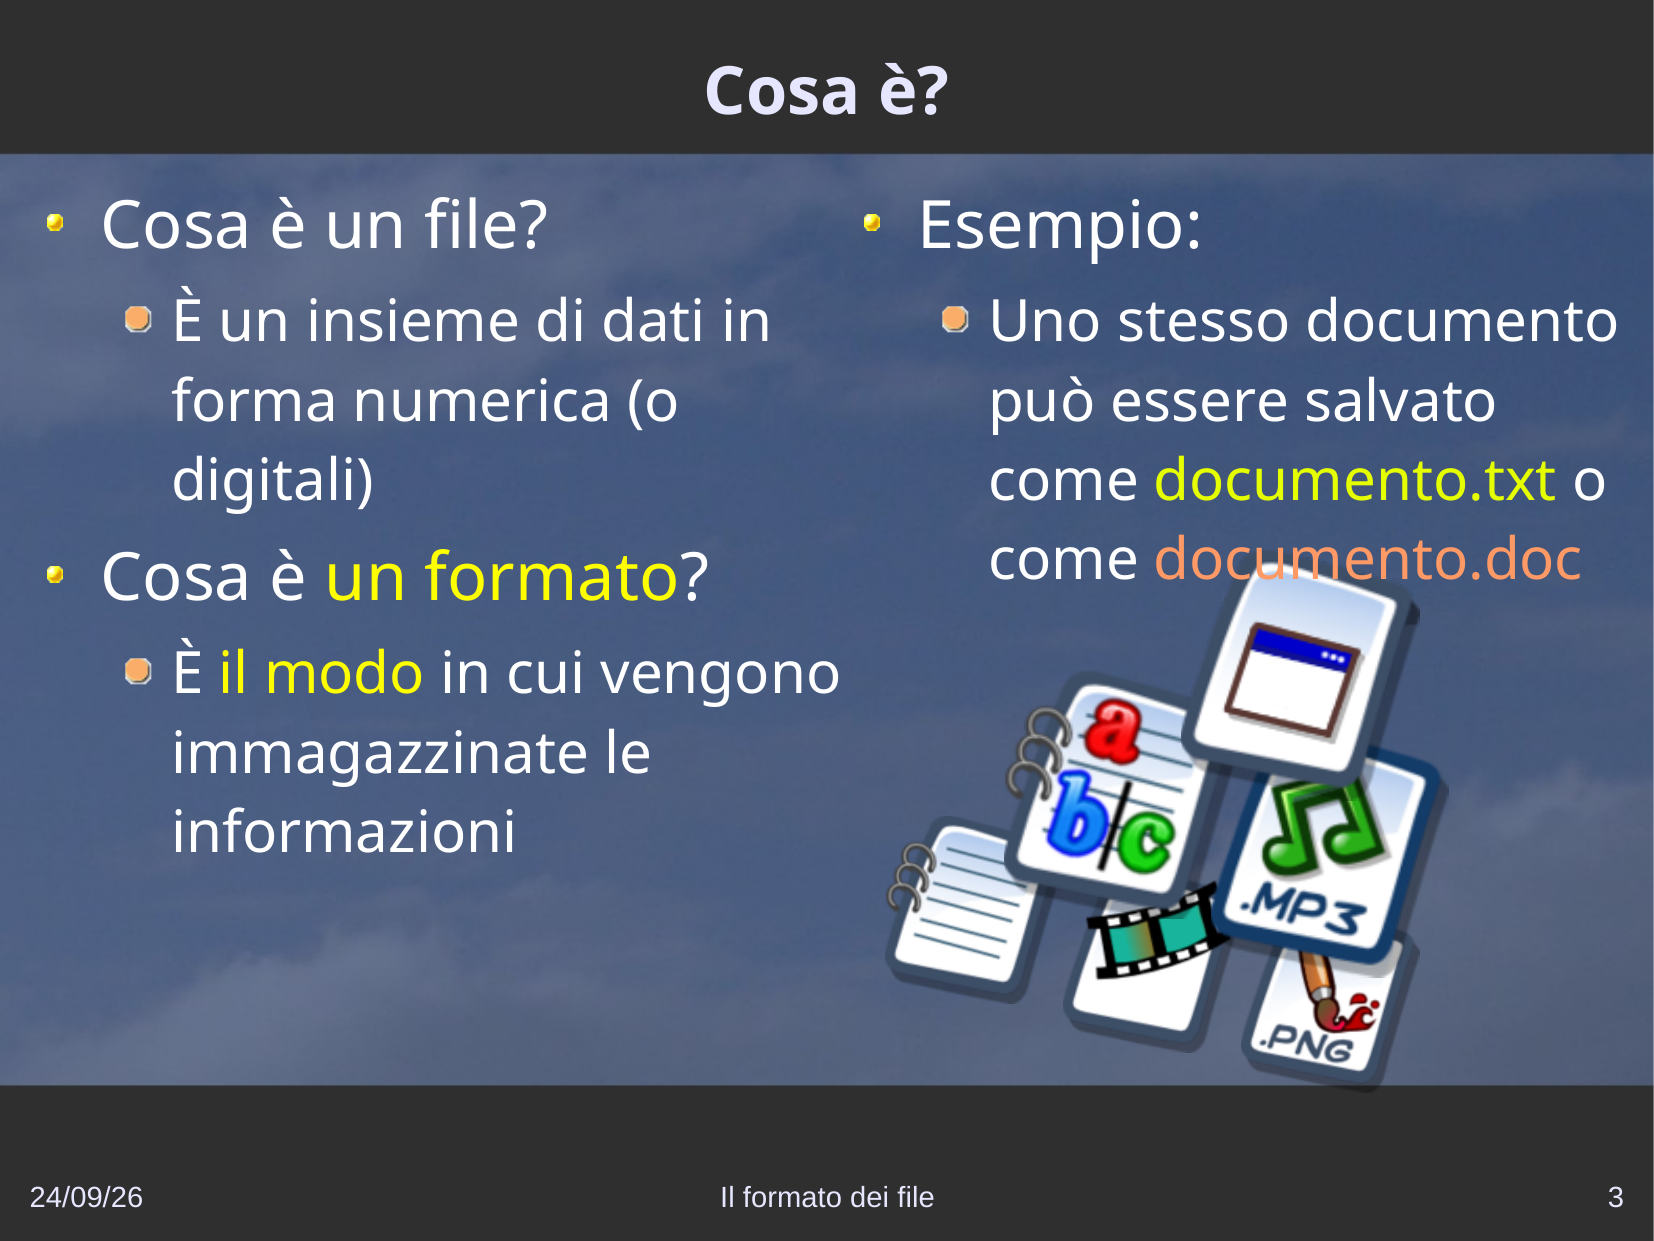

# Cosa è?
Cosa è un file?
È un insieme di dati in forma numerica (o digitali)
Cosa è un formato?
È il modo in cui vengono immagazzinate le informazioni
Esempio:
Uno stesso documento può essere salvato come documento.txt o come documento.doc
Il formato dei file
3